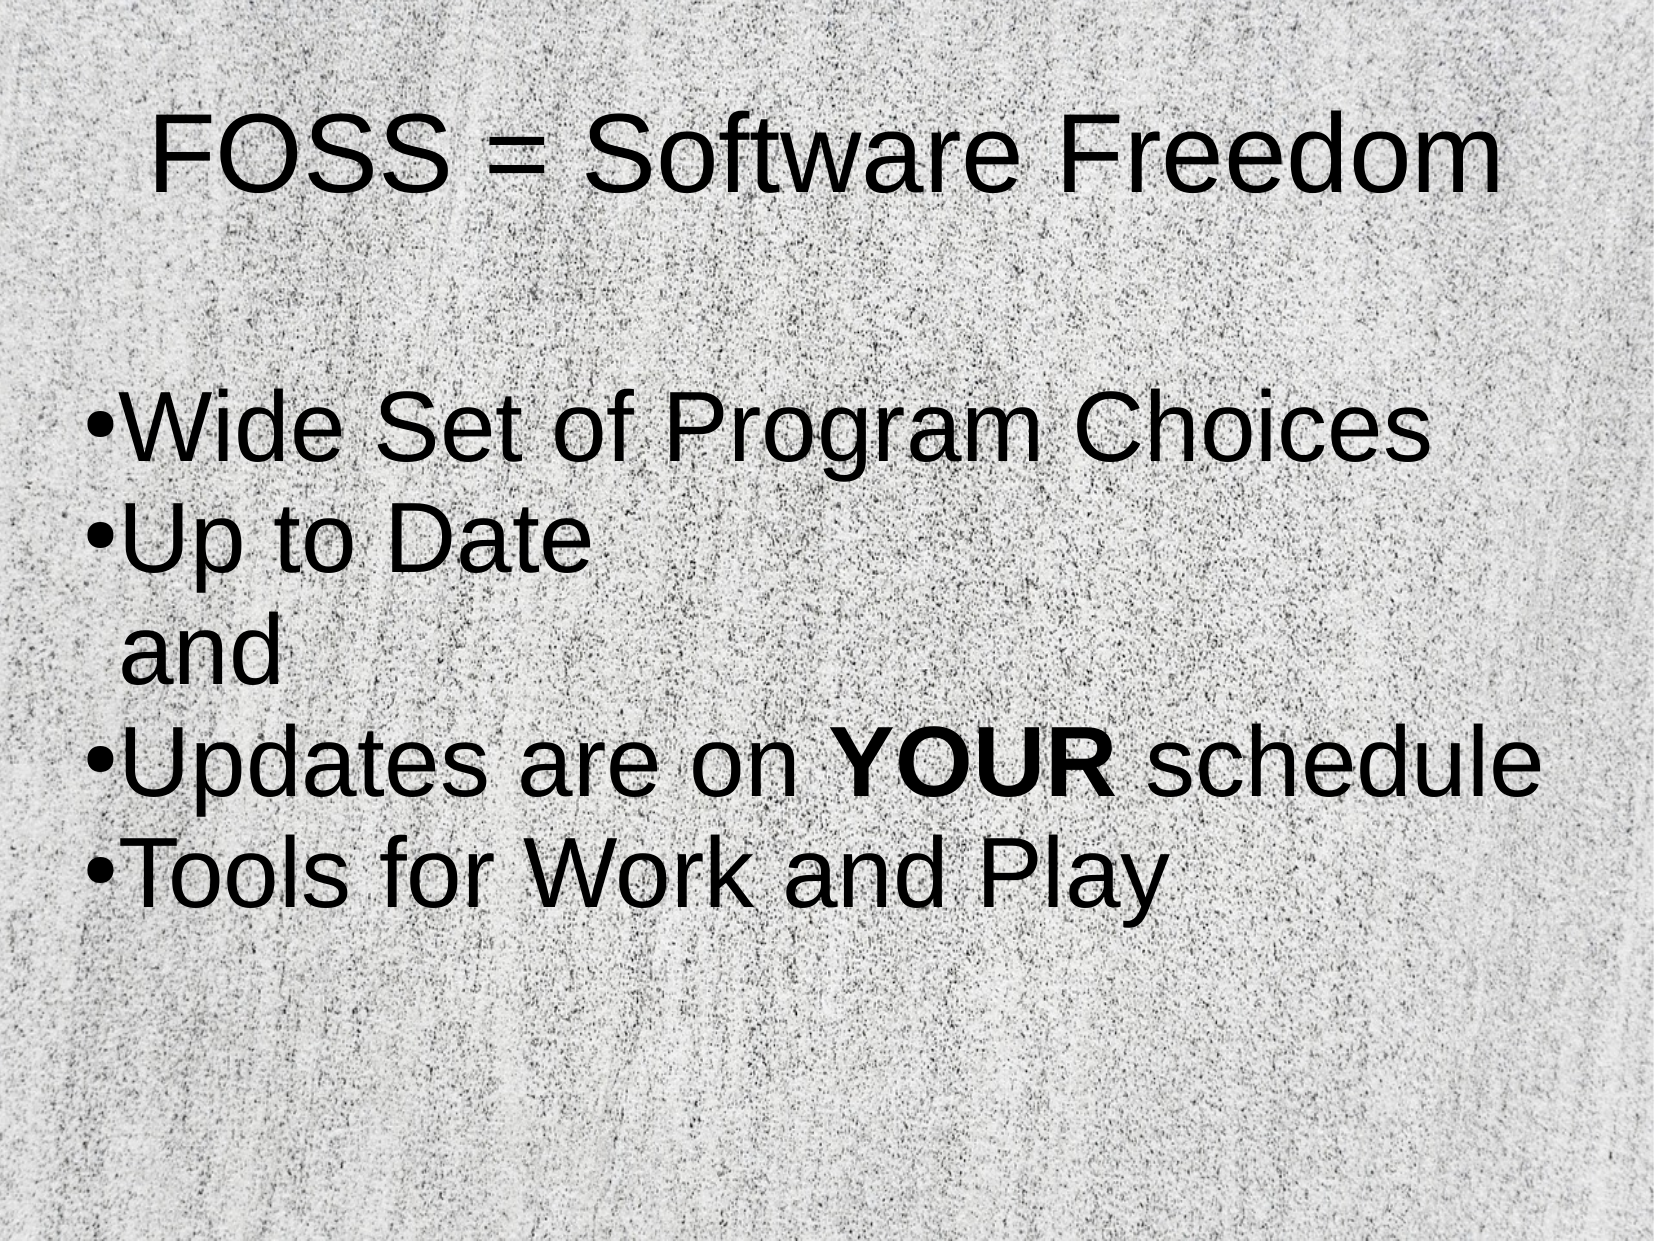

# FOSS = Software Freedom
Wide Set of Program Choices
Up to Date
and
Updates are on YOUR schedule
Tools for Work and Play